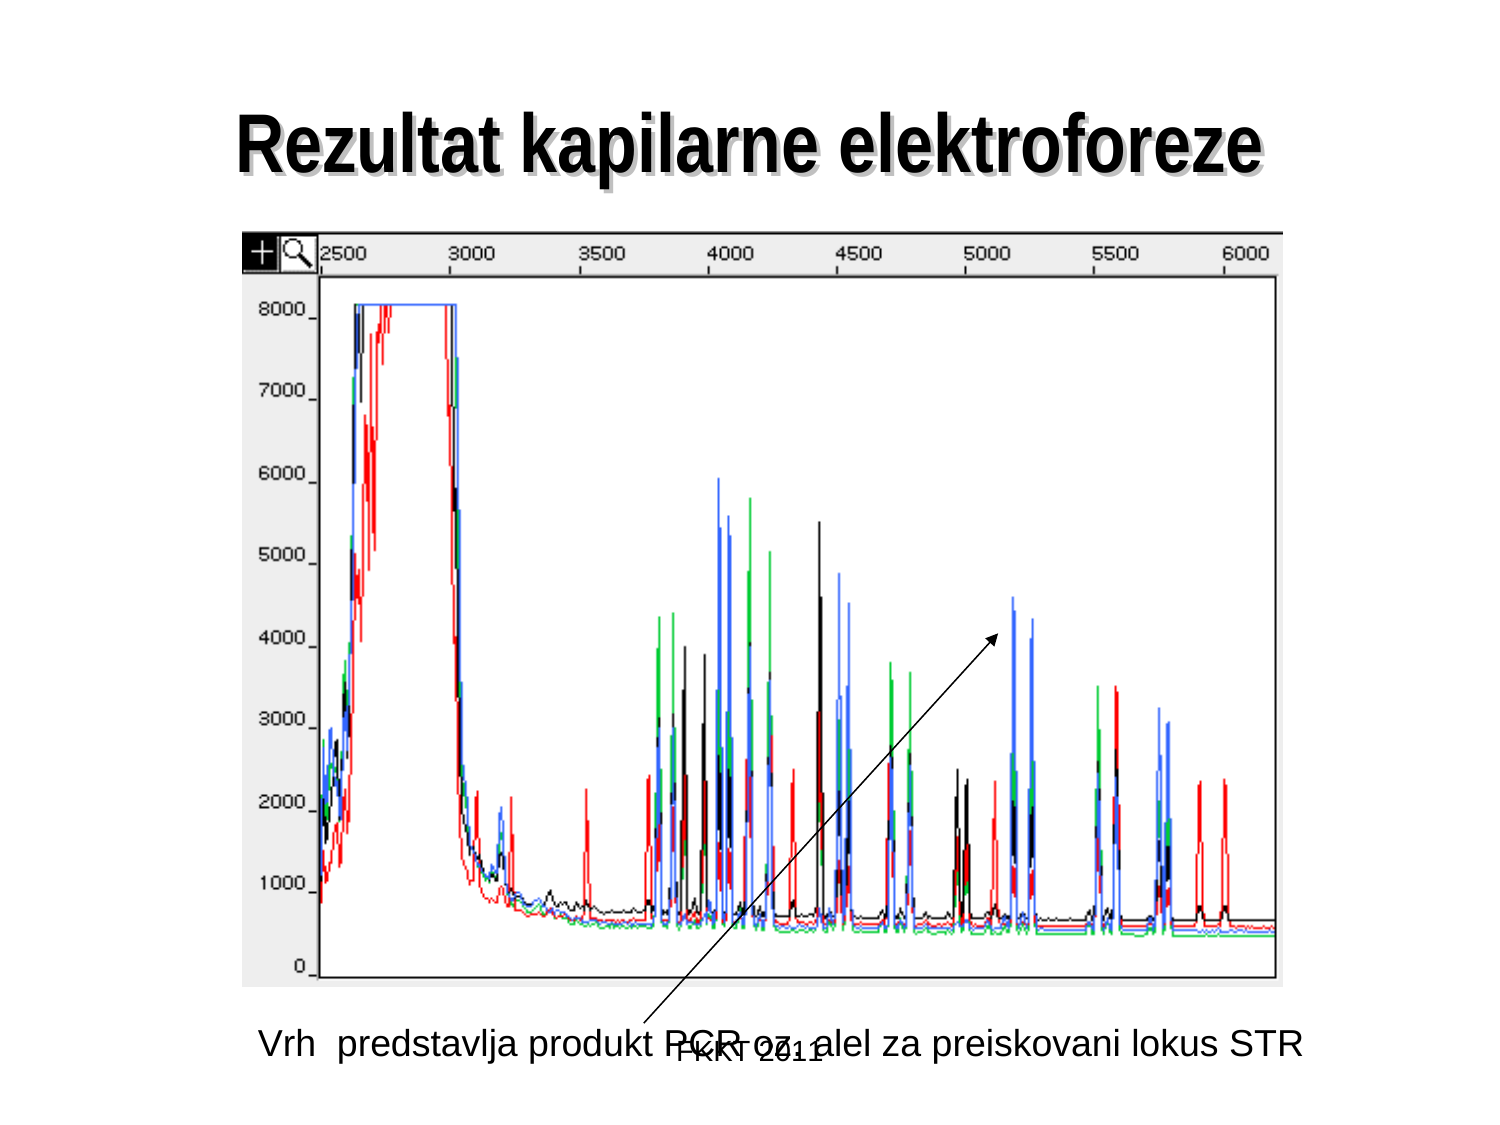

# Rezultat kapilarne elektroforeze
Vrh predstavlja produkt PCR oz. alel za preiskovani lokus STR
FKKT 2011